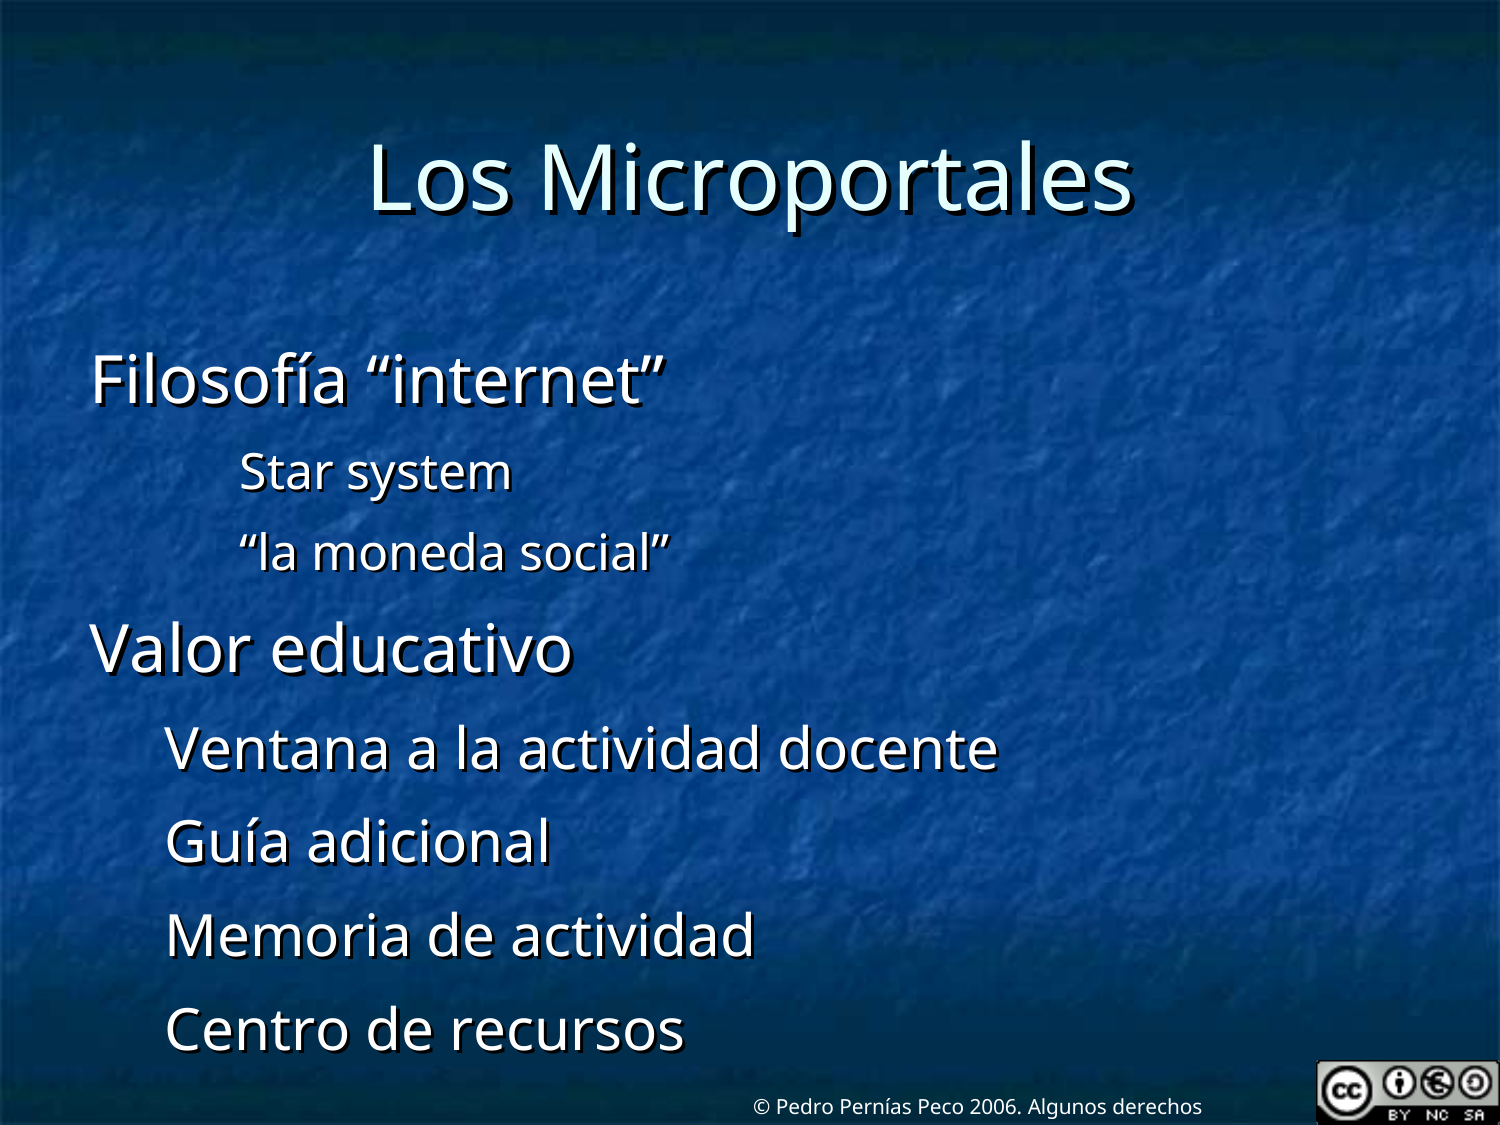

# Los Microportales
Filosofía “internet”
Star system
“la moneda social”
Valor educativo
Ventana a la actividad docente
Guía adicional
Memoria de actividad
Centro de recursos